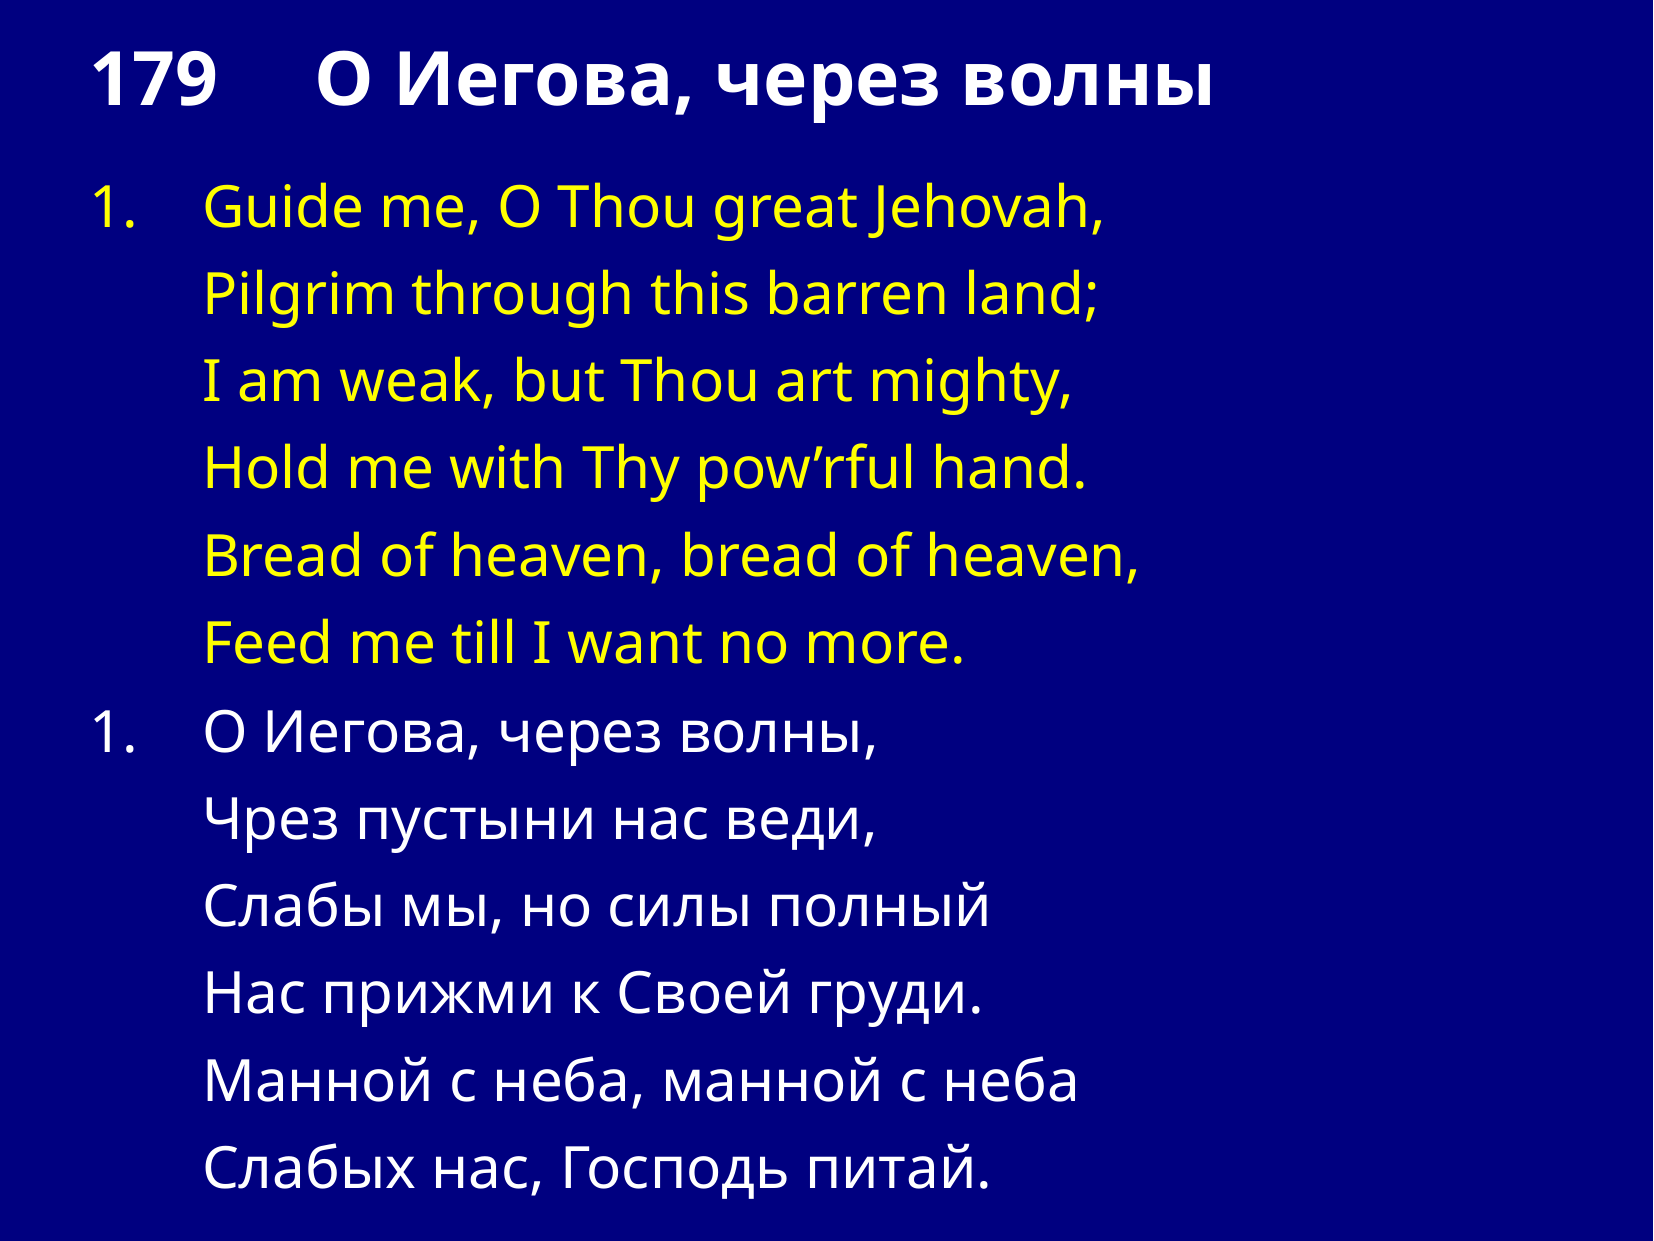

179	О Иегова, через волны
1.	Guide me, O Thou great Jehovah,
	Pilgrim through this barren land;
	I am weak, but Thou art mighty,
	Hold me with Thy pow’rful hand.
	Bread of heaven, bread of heaven,
	Feed me till I want no more.
1.	О Иегова, через волны,
	Чрез пустыни нас веди,
	Слабы мы, но силы полный
	Нас прижми к Своей груди.
	Манной с неба, манной с неба
	Слабых нас, Господь питай.